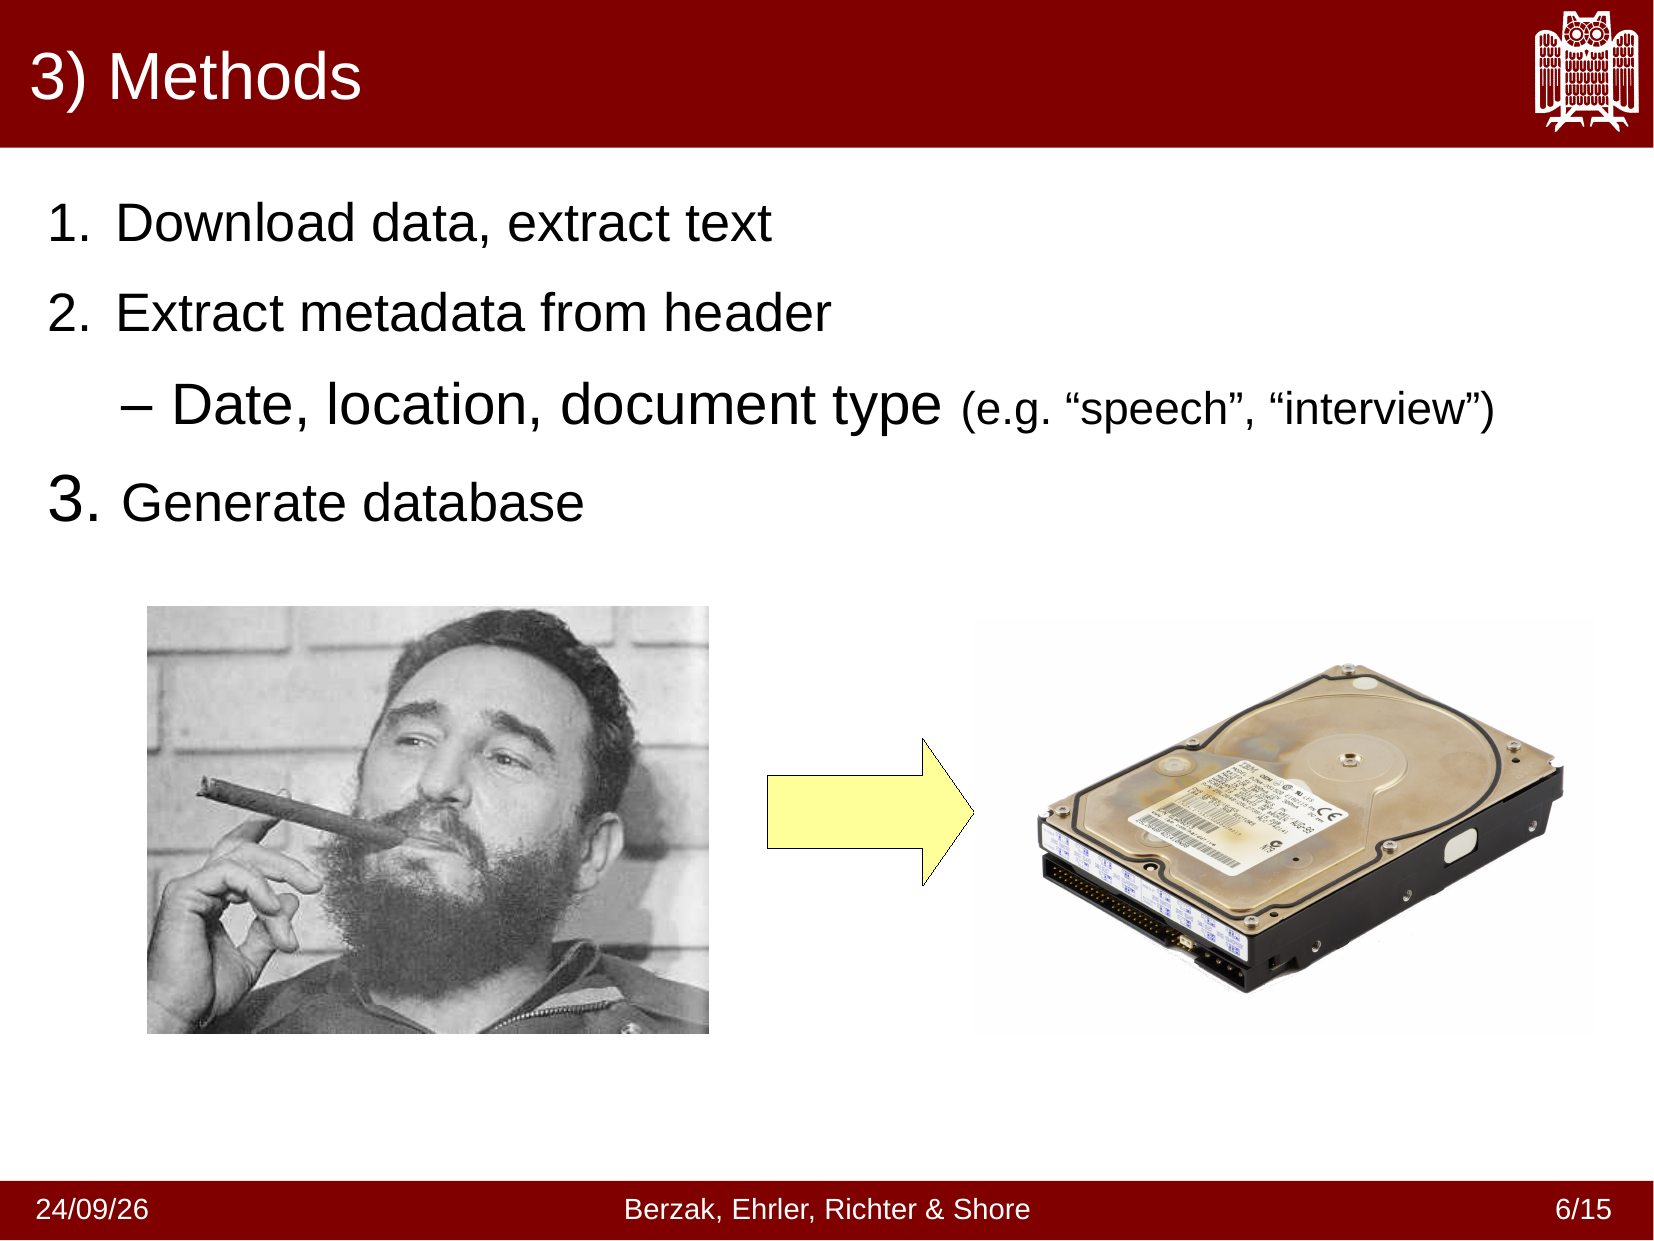

# 3) Methods
 Download data, extract text
 Extract metadata from header
Date, location, document type (e.g. “speech”, “interview”)
 Generate database
Berzak, Ehrler, Richter & Shore
6